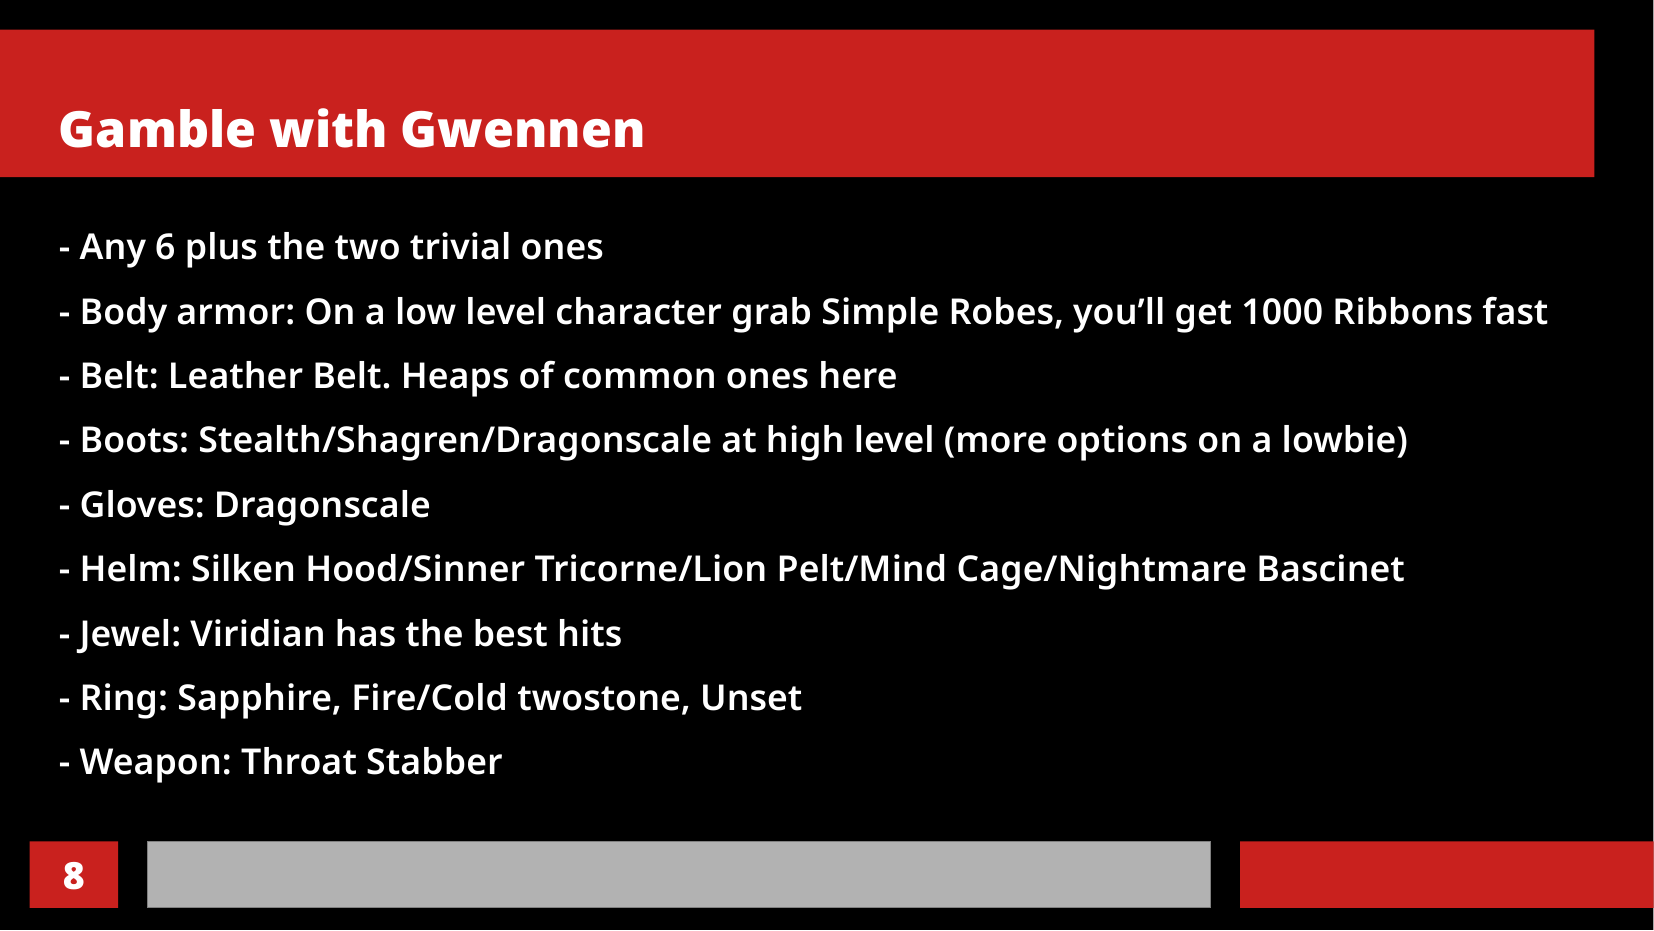

# Gamble with Gwennen
- Any 6 plus the two trivial ones
- Body armor: On a low level character grab Simple Robes, you’ll get 1000 Ribbons fast
- Belt: Leather Belt. Heaps of common ones here
- Boots: Stealth/Shagren/Dragonscale at high level (more options on a lowbie)
- Gloves: Dragonscale
- Helm: Silken Hood/Sinner Tricorne/Lion Pelt/Mind Cage/Nightmare Bascinet
- Jewel: Viridian has the best hits
- Ring: Sapphire, Fire/Cold twostone, Unset
- Weapon: Throat Stabber
8